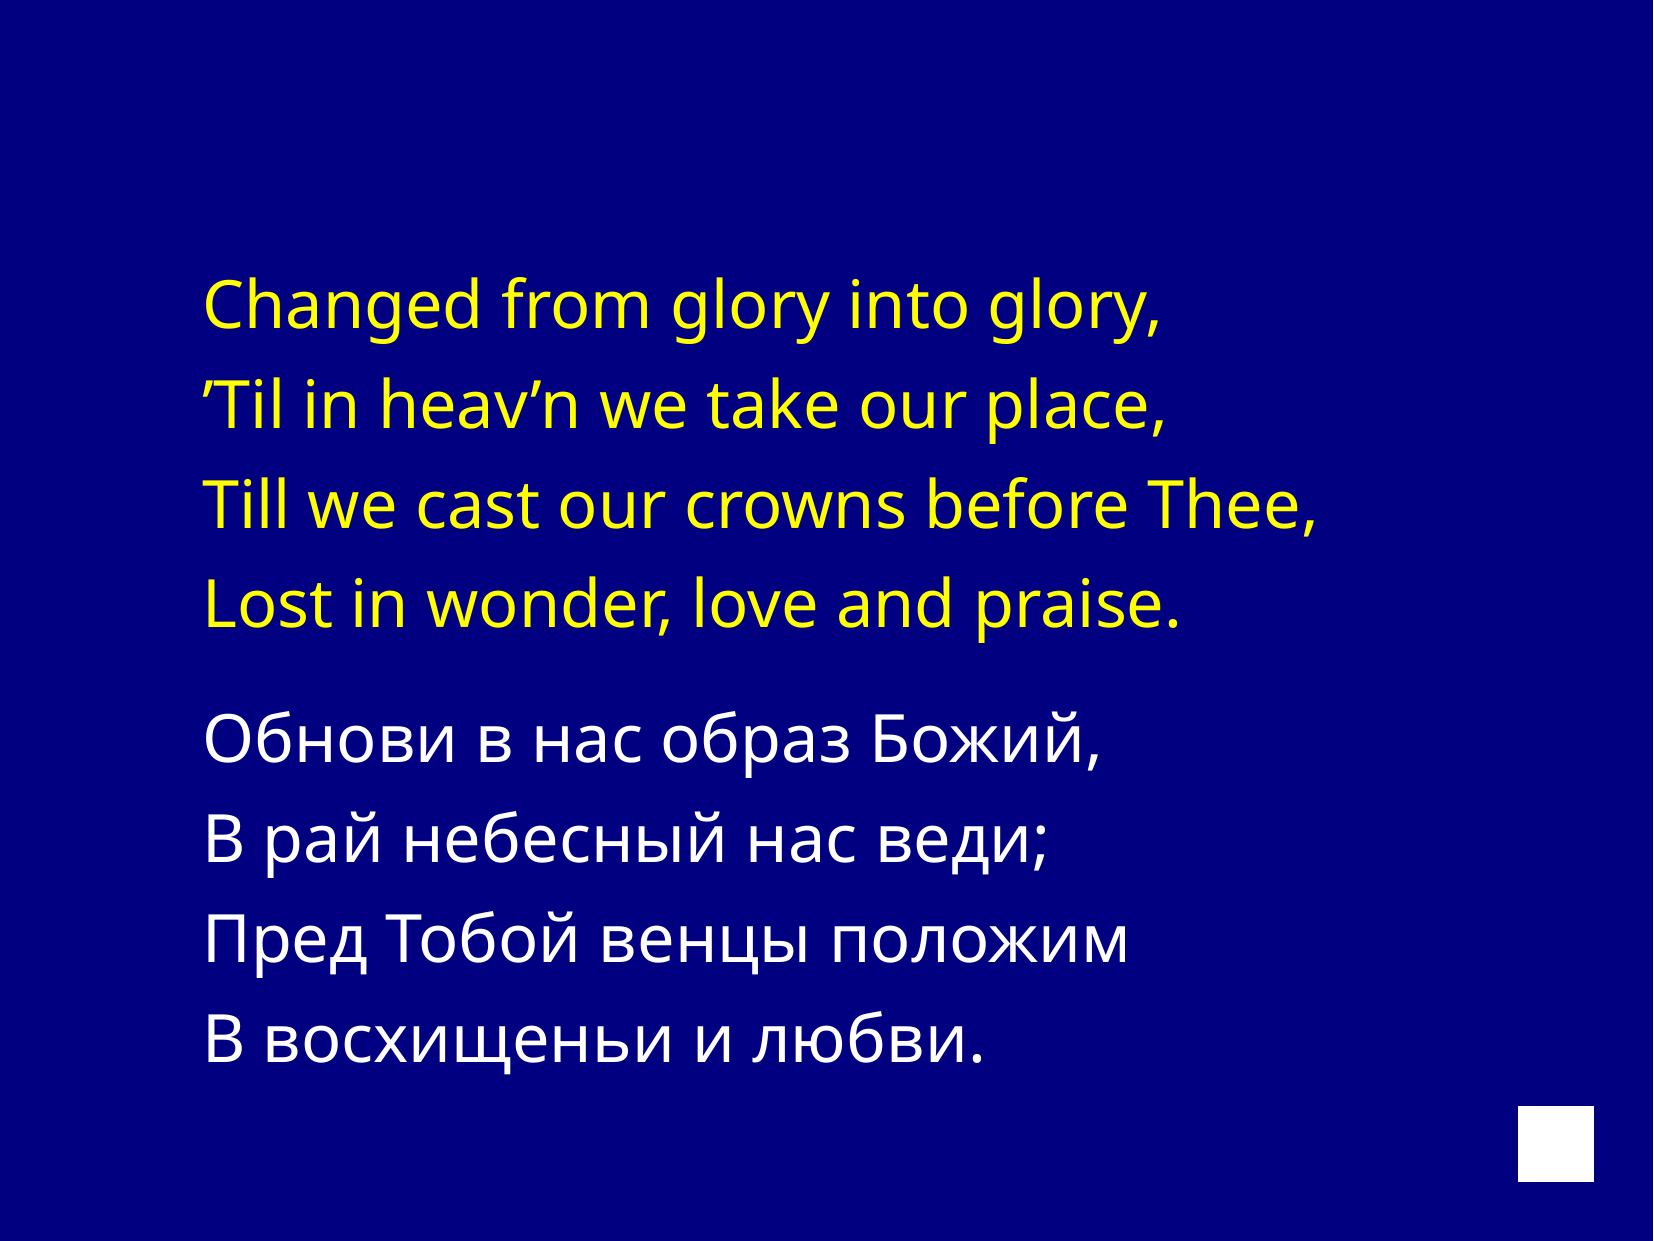

Changed from glory into glory,
	’Til in heav’n we take our place,
	Till we cast our crowns before Thee,
	Lost in wonder, love and praise.
	Обнови в нас образ Божий,
	В рай небесный нас веди;
	Пред Тобой венцы положим
	В восхищеньи и любви.